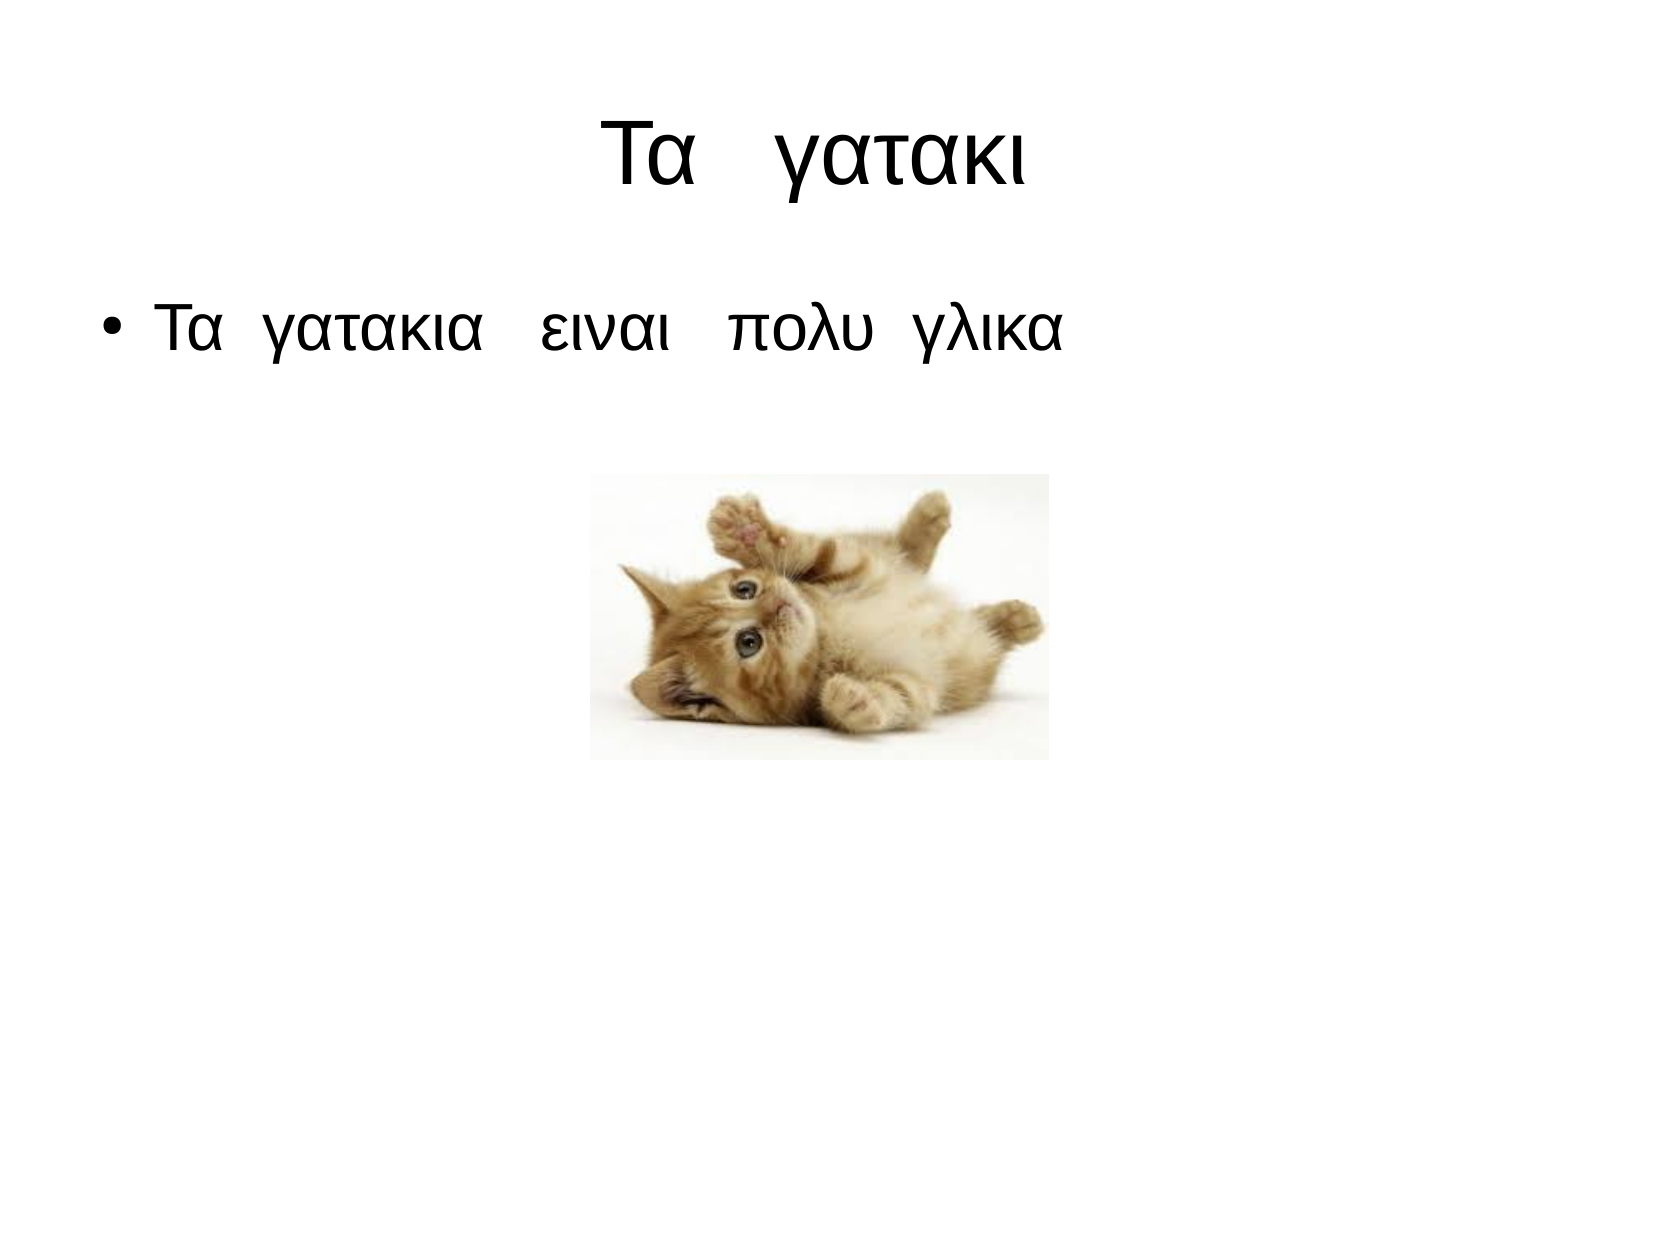

# Τα γατακι
Τα γατακια ειναι πολυ γλικα